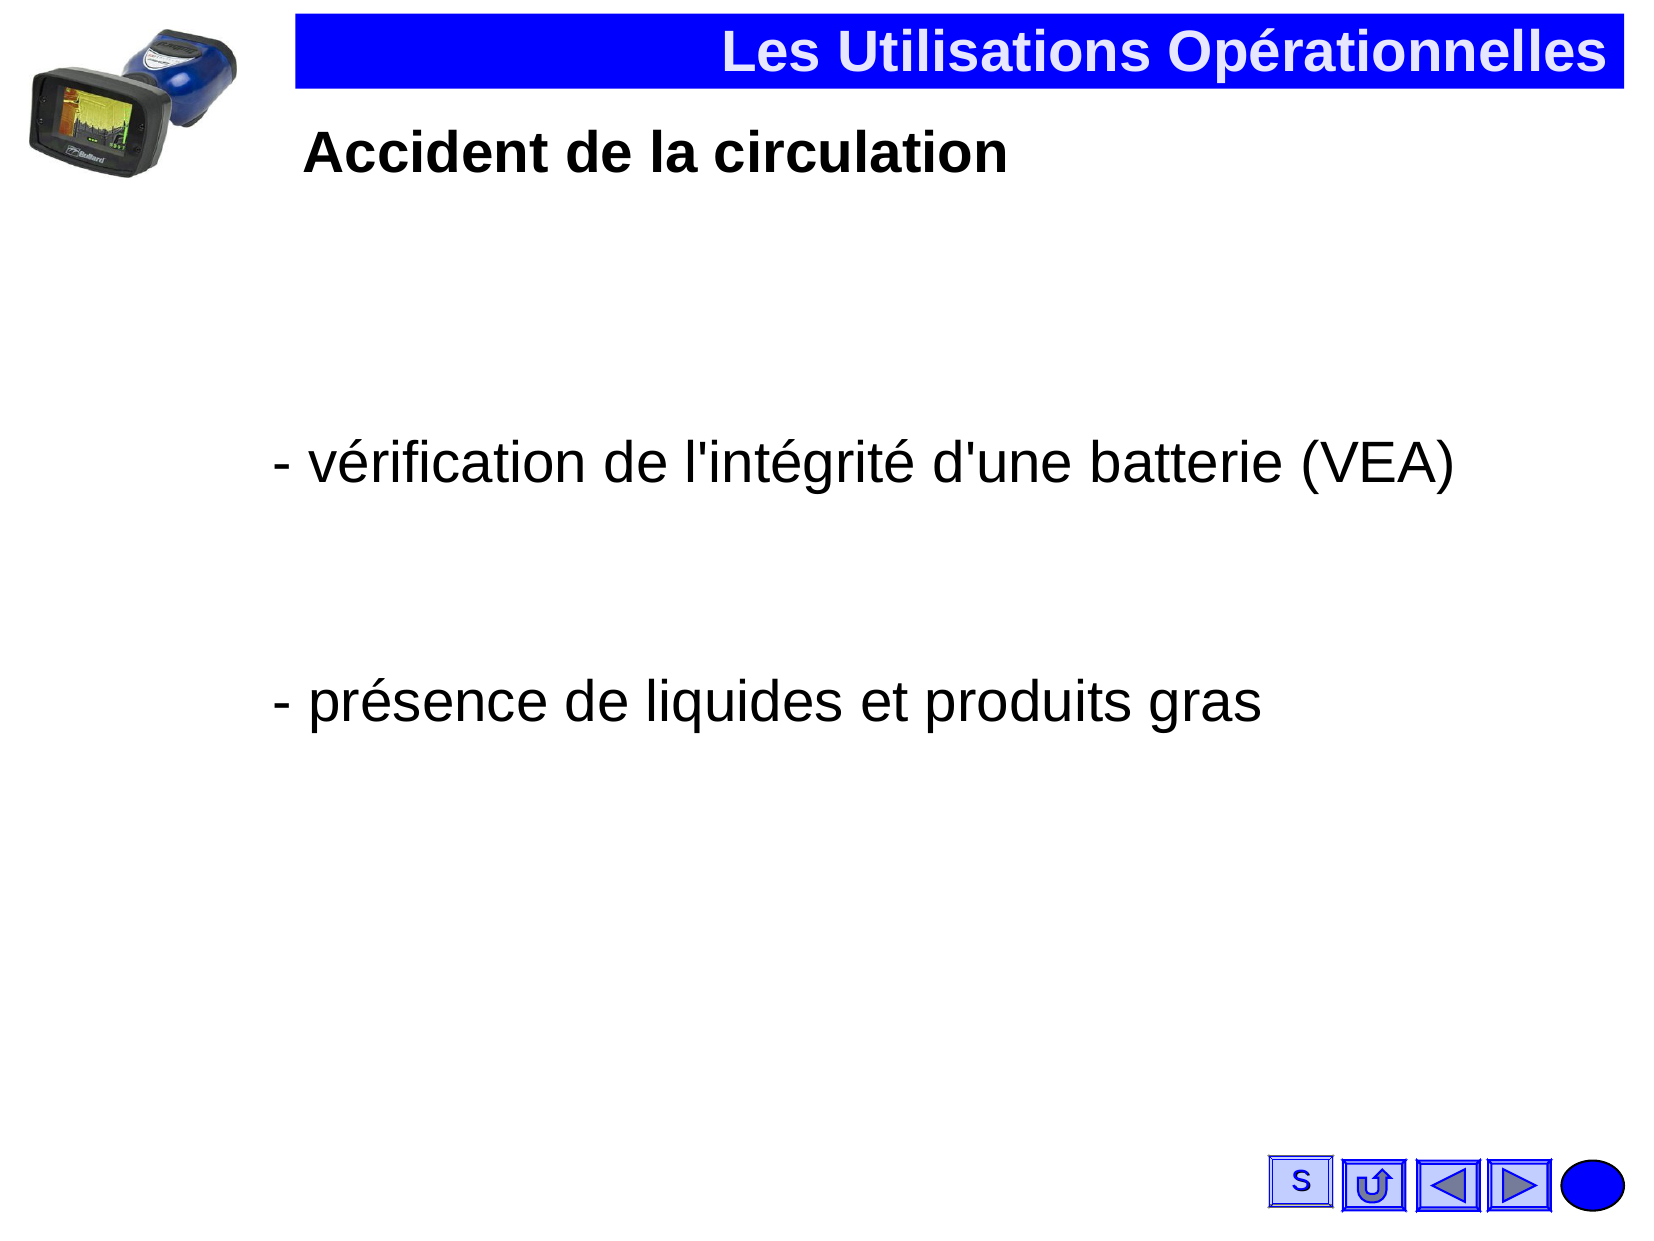

Les Utilisations Opérationnelles
Accident de la circulation
# - vérification de l'intégrité d'une batterie (VEA)
- présence de liquides et produits gras